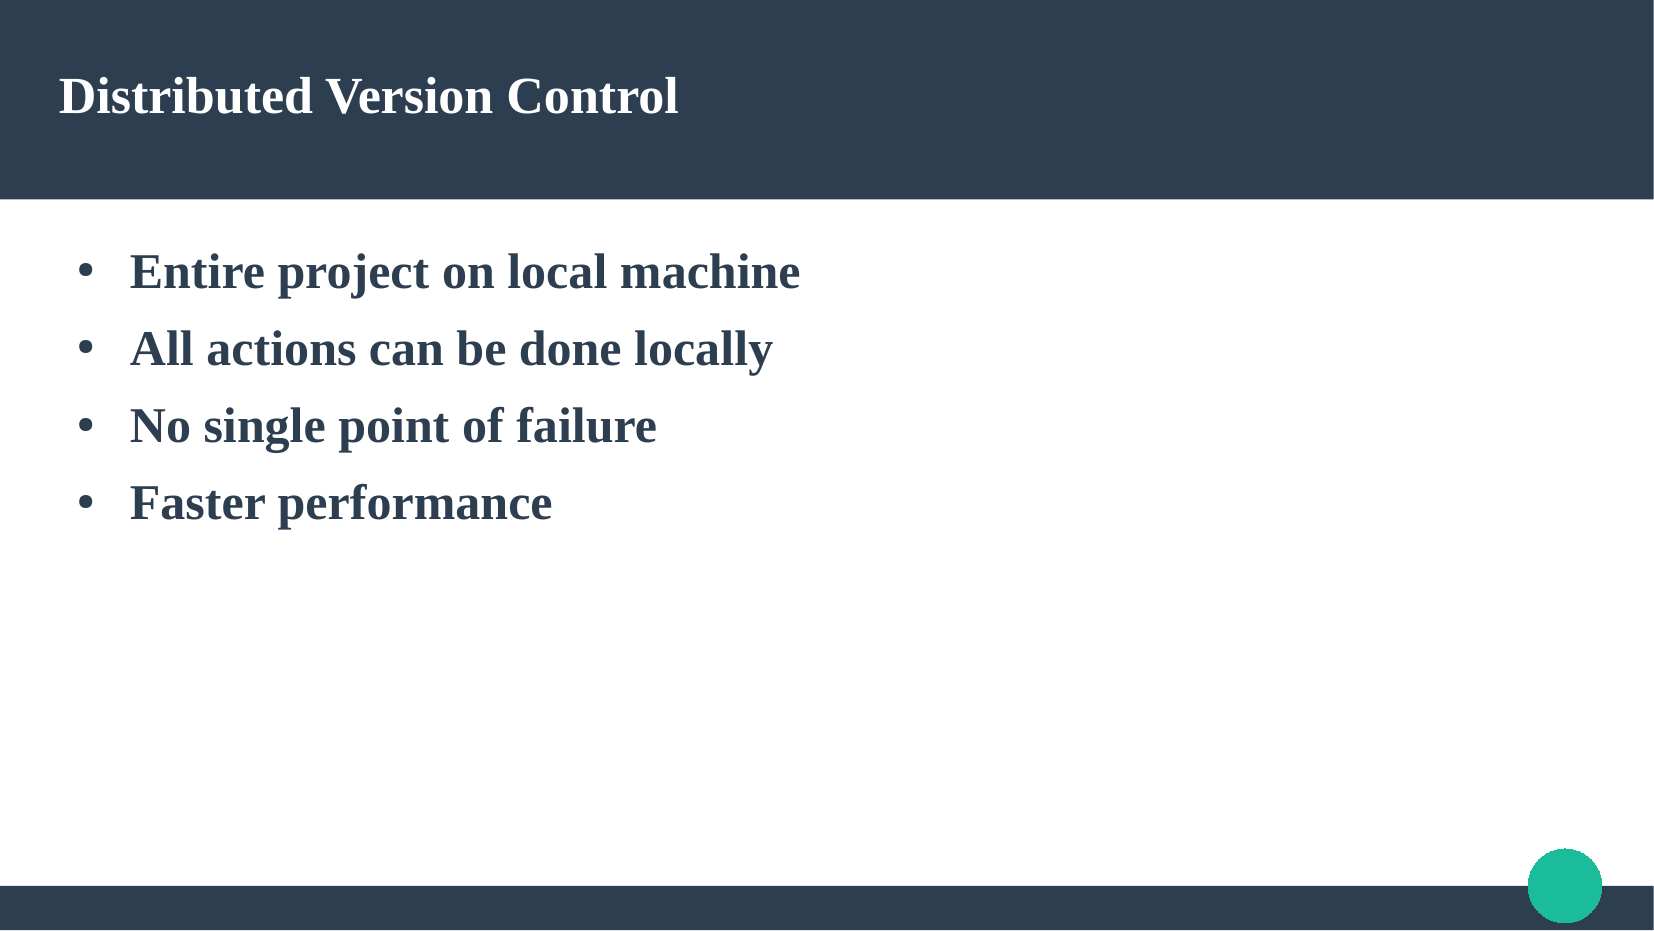

# Distributed Version Control
Entire project on local machine
All actions can be done locally
No single point of failure
Faster performance